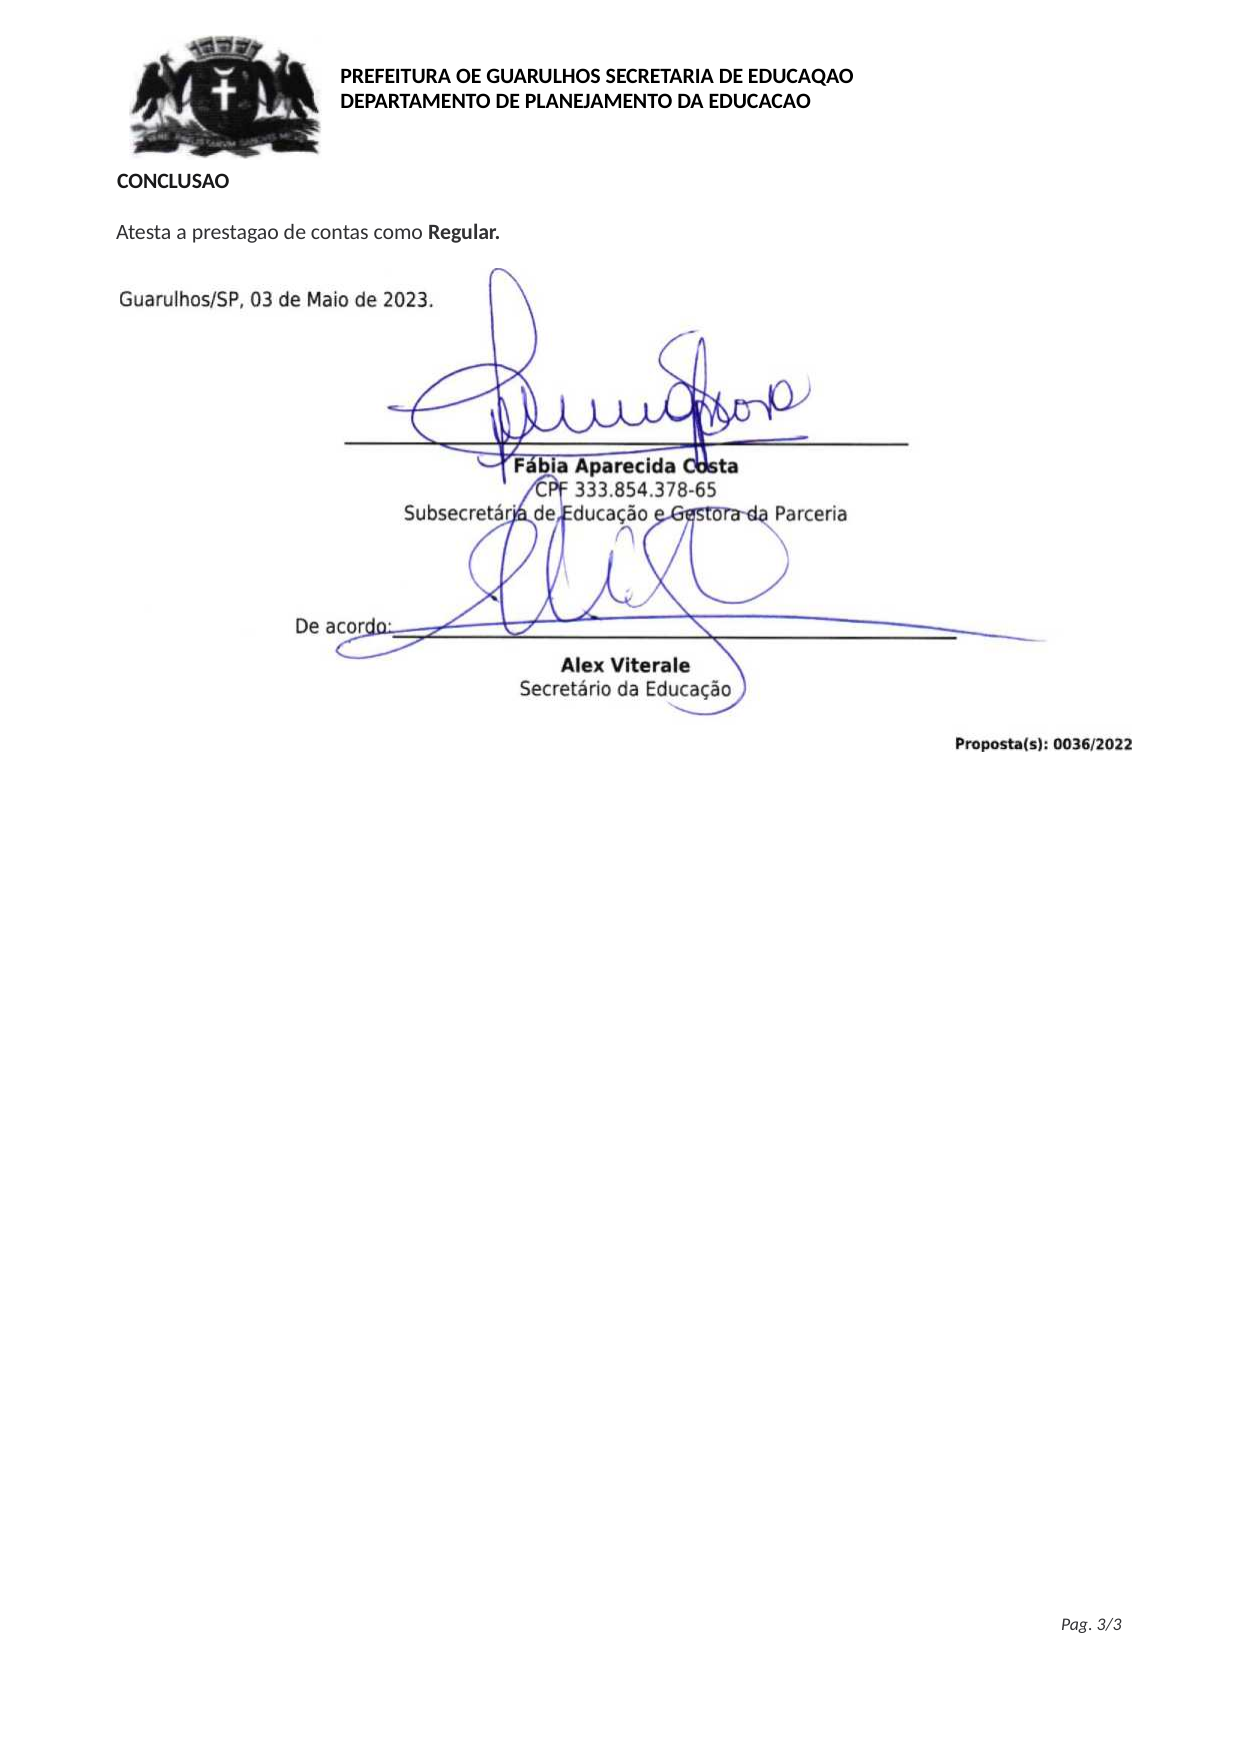

PREFEITURA OE GUARULHOS SECRETARIA DE EDUCAQAO
DEPARTAMENTO DE PLANEJAMENTO DA EDUCACAO
CONCLUSAO
Atesta a prestagao de contas como Regular.
Pag. 3/3